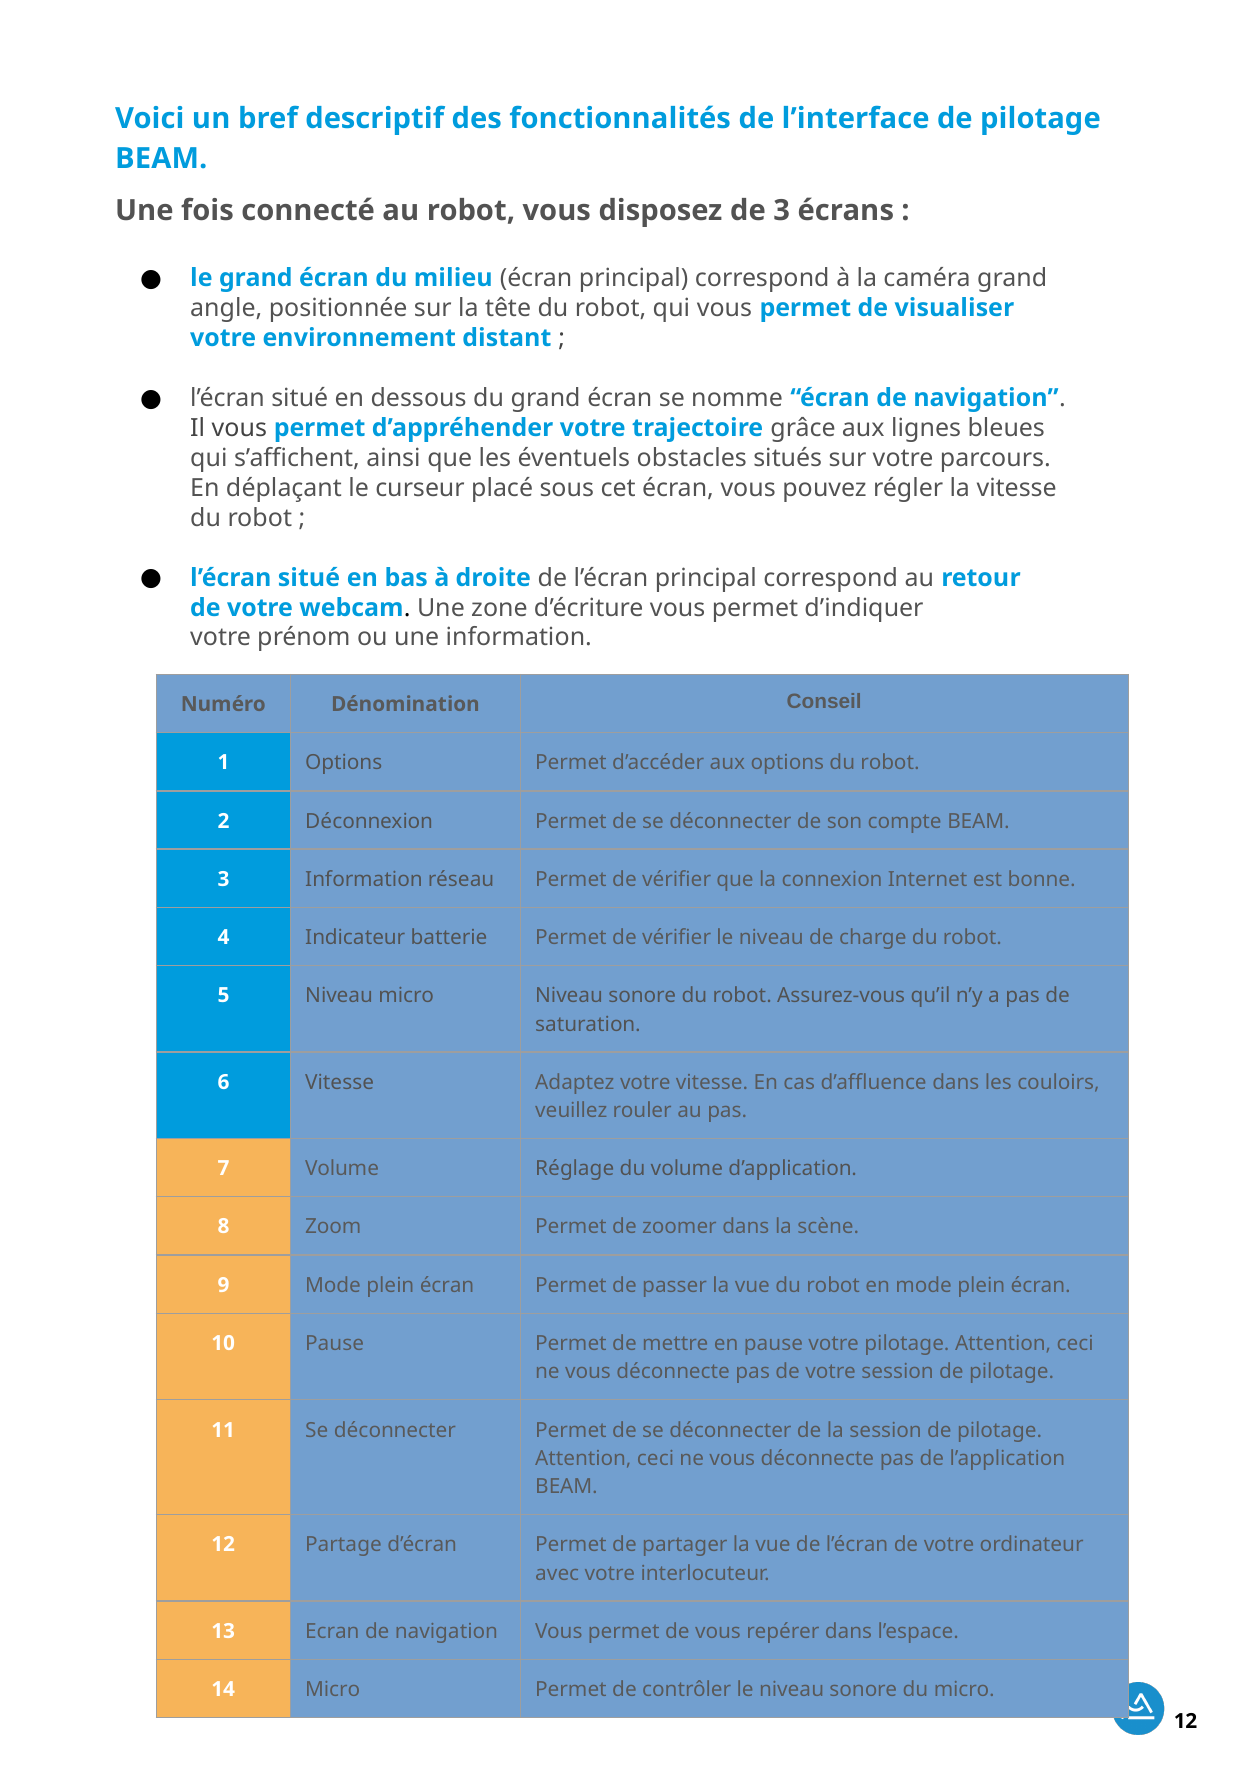

Voici un bref descriptif des fonctionnalités de l’interface de pilotage BEAM.
Une fois connecté au robot, vous disposez de 3 écrans :
le grand écran du milieu (écran principal) correspond à la caméra grand angle, positionnée sur la tête du robot, qui vous permet de visualiser
votre environnement distant ;
l’écran situé en dessous du grand écran se nomme “écran de navigation”.
Il vous permet d’appréhender votre trajectoire grâce aux lignes bleues
qui s’affichent, ainsi que les éventuels obstacles situés sur votre parcours.
	En déplaçant le curseur placé sous cet écran, vous pouvez régler la vitesse
du robot ;
l’écran situé en bas à droite de l’écran principal correspond au retour
de votre webcam. Une zone d’écriture vous permet d’indiquer
votre prénom ou une information.
| Numéro | Dénomination | Conseil |
| --- | --- | --- |
| 1 | Options | Permet d’accéder aux options du robot. |
| 2 | Déconnexion | Permet de se déconnecter de son compte BEAM. |
| 3 | Information réseau | Permet de vérifier que la connexion Internet est bonne. |
| 4 | Indicateur batterie | Permet de vérifier le niveau de charge du robot. |
| 5 | Niveau micro | Niveau sonore du robot. Assurez-vous qu’il n’y a pas de saturation. |
| 6 | Vitesse | Adaptez votre vitesse. En cas d’affluence dans les couloirs, veuillez rouler au pas. |
| 7 | Volume | Réglage du volume d’application. |
| 8 | Zoom | Permet de zoomer dans la scène. |
| 9 | Mode plein écran | Permet de passer la vue du robot en mode plein écran. |
| 10 | Pause | Permet de mettre en pause votre pilotage. Attention, ceci ne vous déconnecte pas de votre session de pilotage. |
| 11 | Se déconnecter | Permet de se déconnecter de la session de pilotage. Attention, ceci ne vous déconnecte pas de l’application BEAM. |
| 12 | Partage d’écran | Permet de partager la vue de l’écran de votre ordinateur avec votre interlocuteur. |
| 13 | Ecran de navigation | Vous permet de vous repérer dans l’espace. |
| 14 | Micro | Permet de contrôler le niveau sonore du micro. |
12